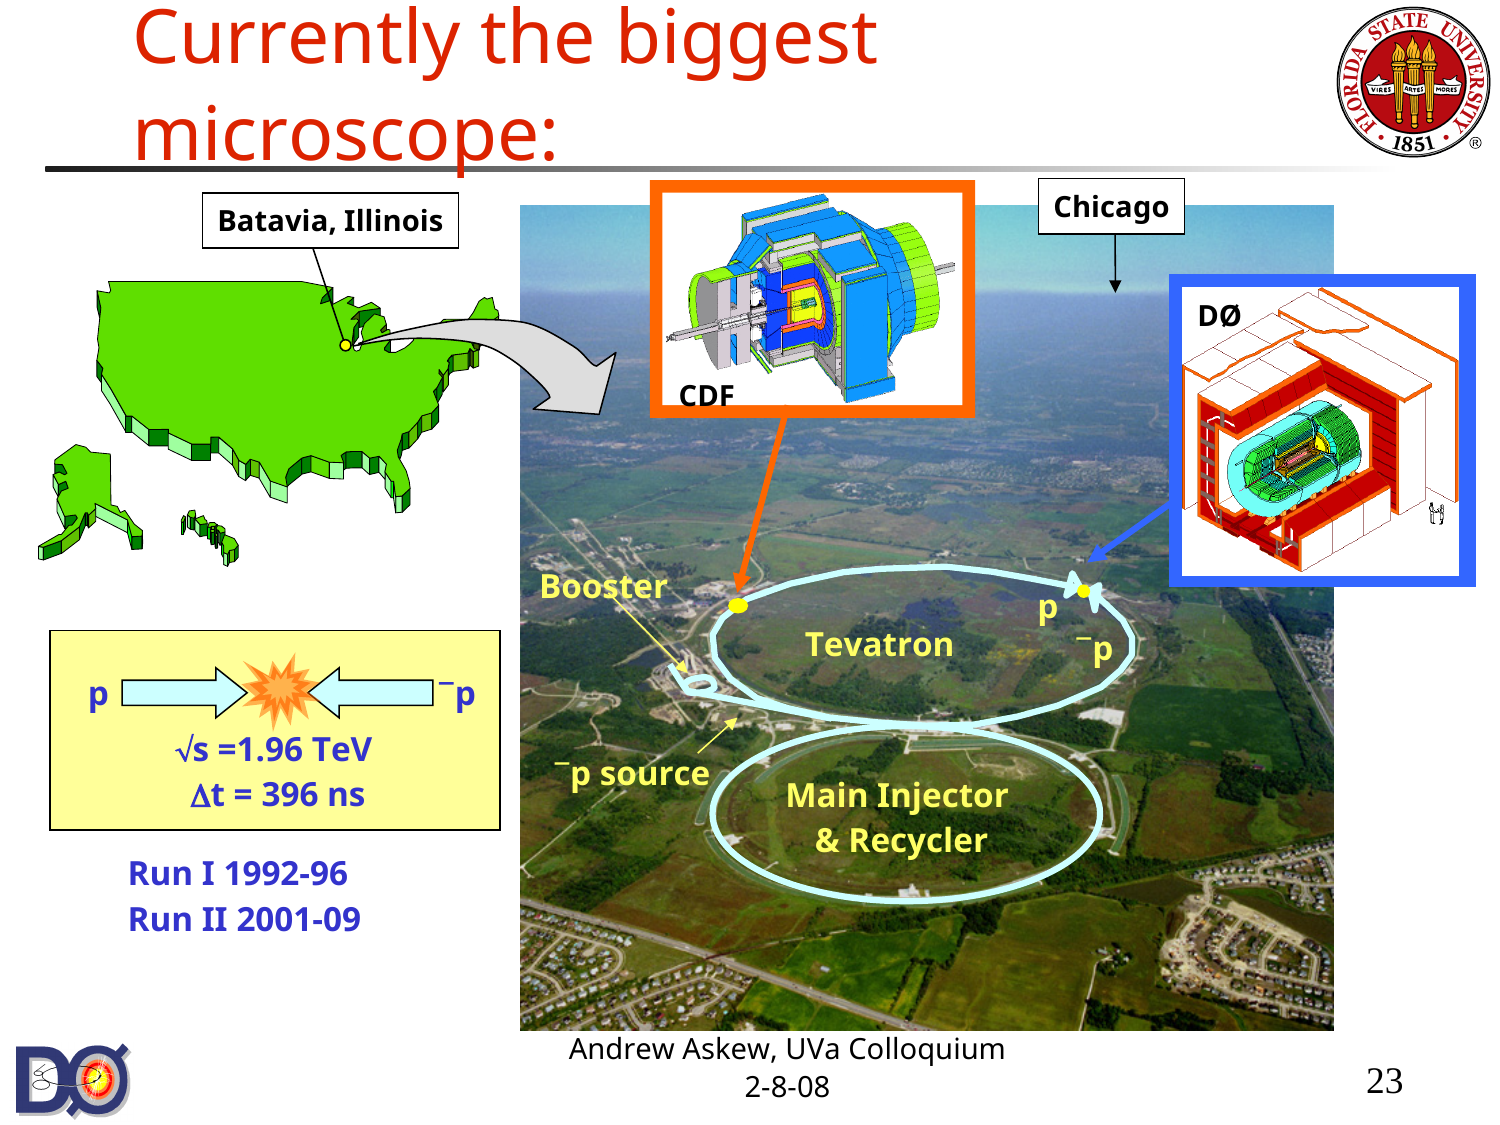

# Currently the biggest microscope:
Chicago
Booster
p
Tevatron
p
p source
Main Injector
 & Recycler
CDF
CDF
Batavia, Illinois
DØ
DØ
DØ
p
p
s =1.96 TeV
t = 396 ns
Run I 1992-96
Run II 2001-09